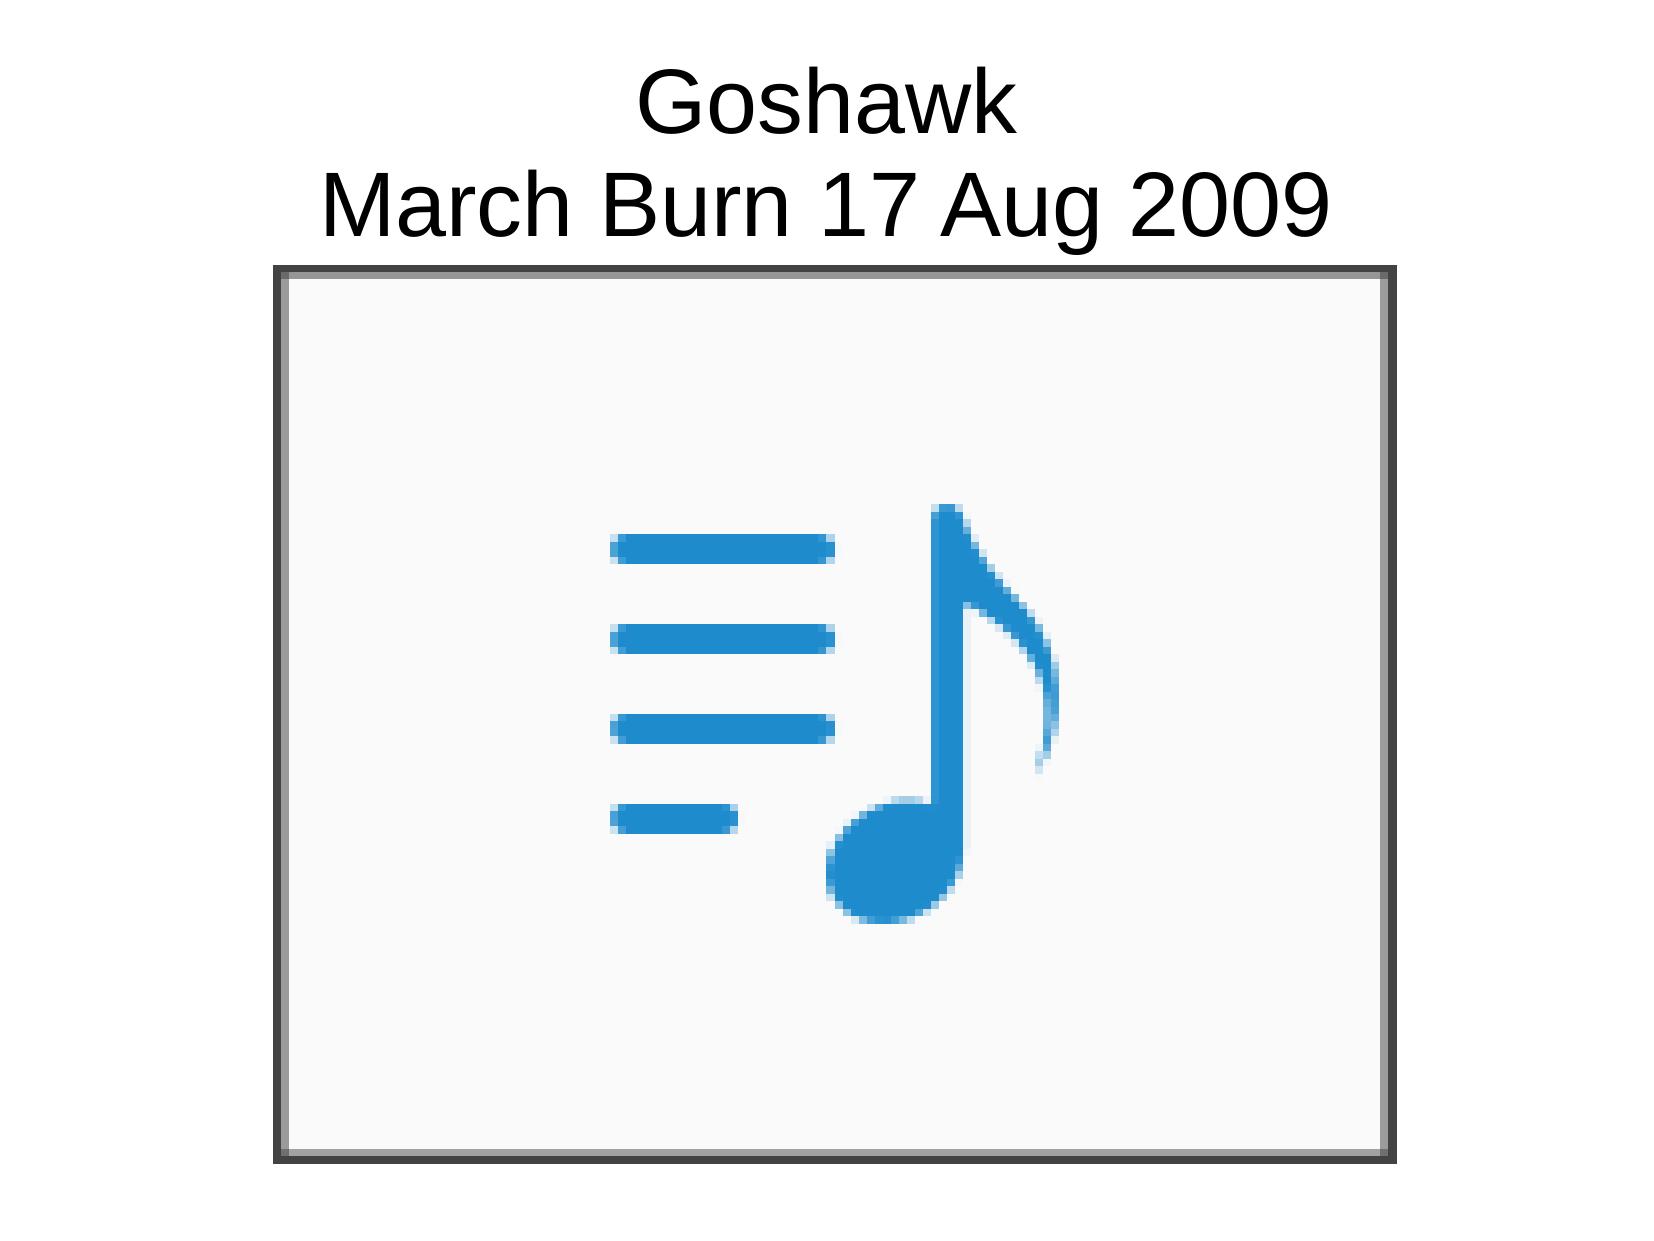

# Goshawk March Burn 17 Aug 2009